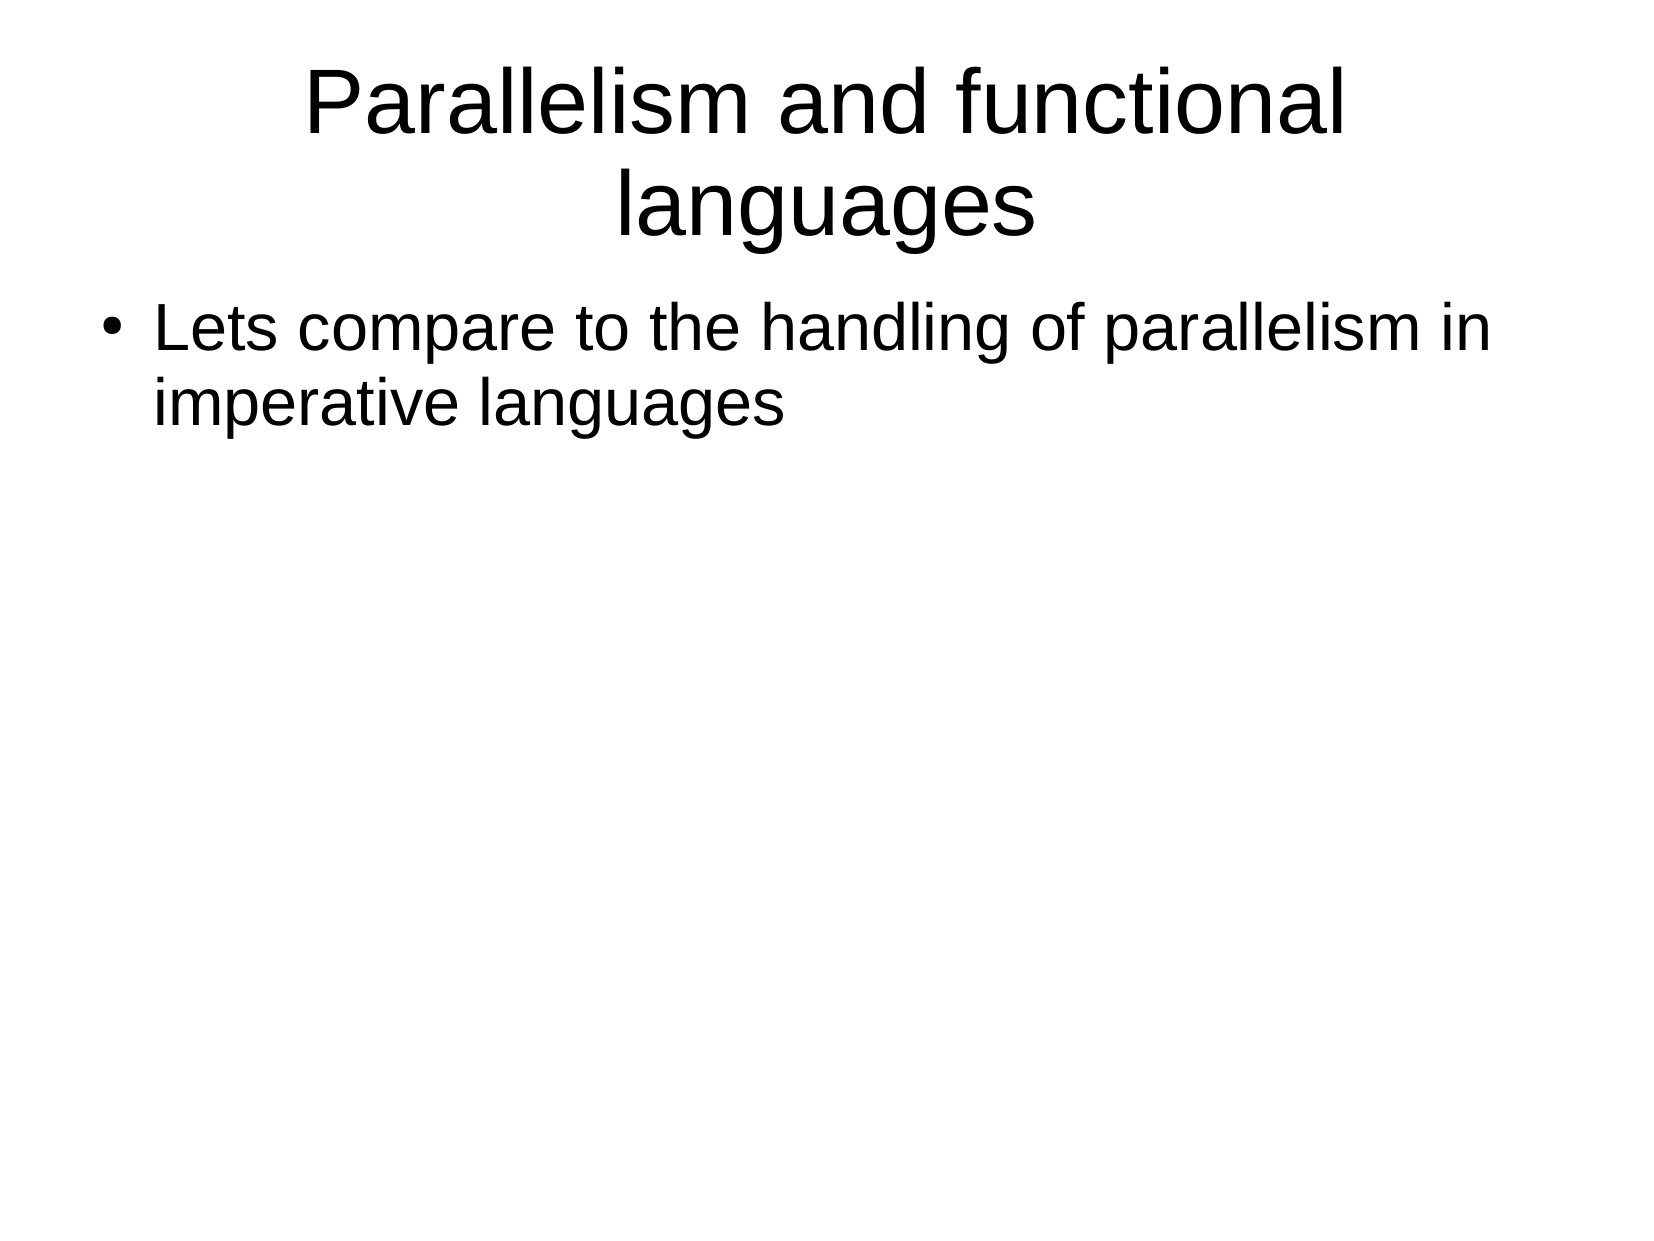

# Parallelism and functional languages
Lets compare to the handling of parallelism in imperative languages